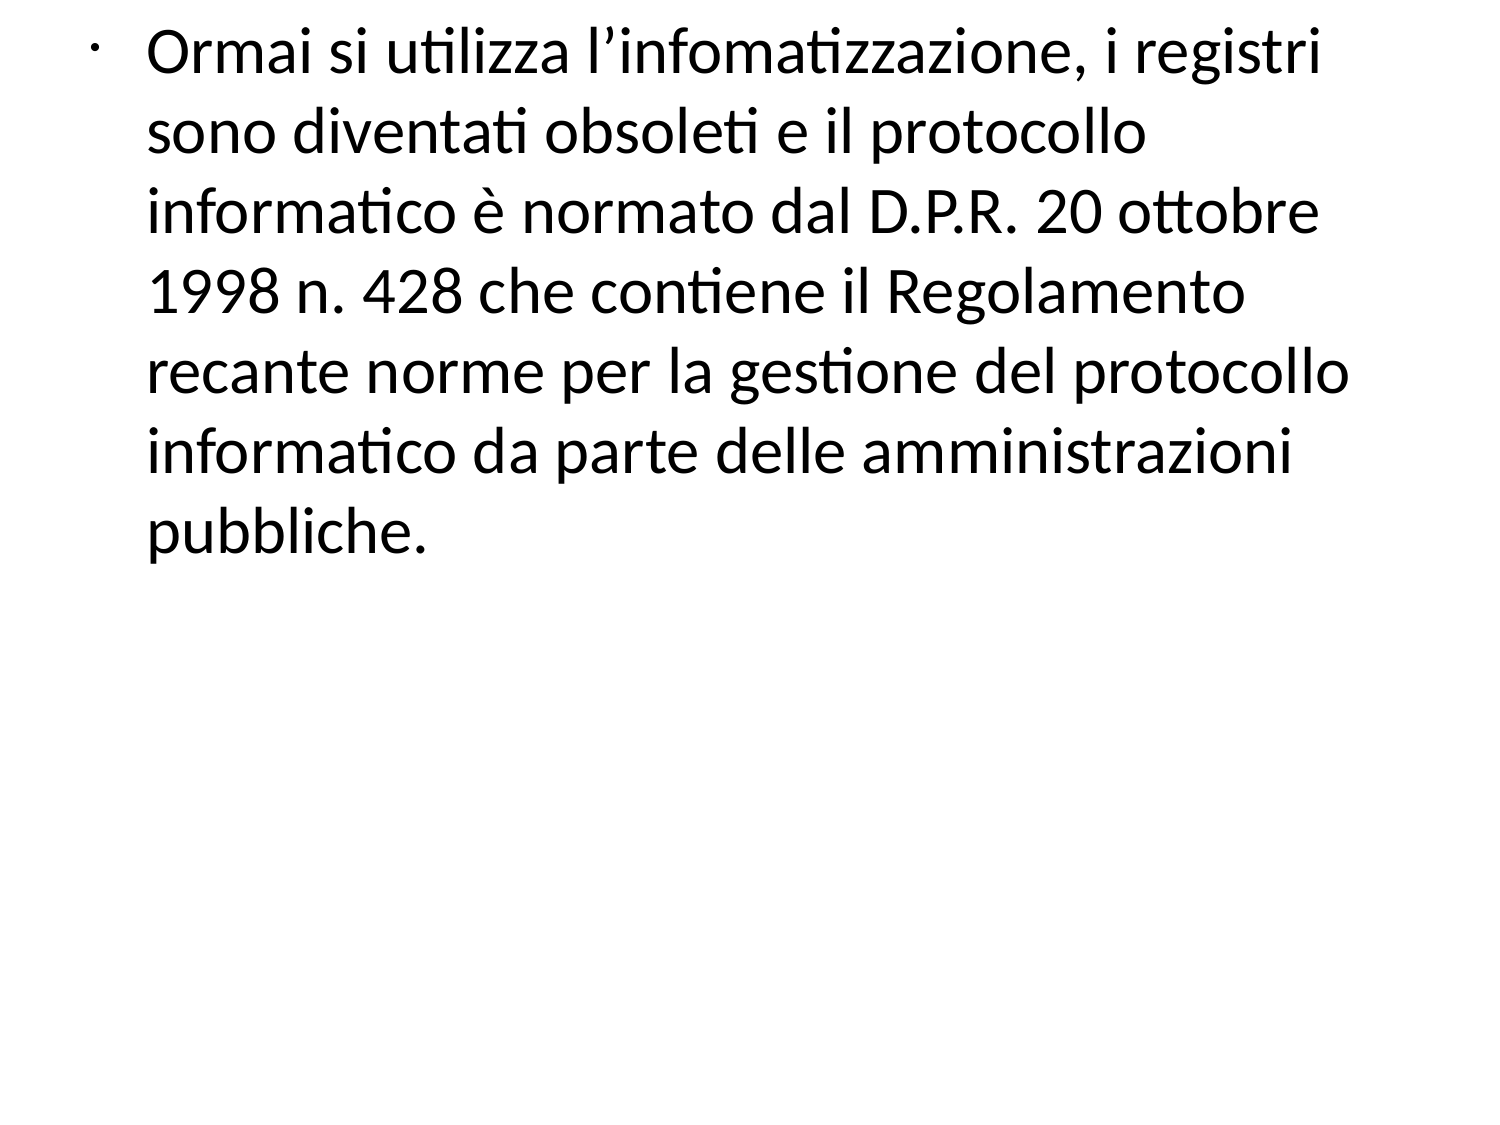

Ormai si utilizza l’infomatizzazione, i registri sono diventati obsoleti e il protocollo informatico è normato dal D.P.R. 20 ottobre 1998 n. 428 che contiene il Regolamento recante norme per la gestione del protocollo informatico da parte delle amministrazioni pubbliche.
#